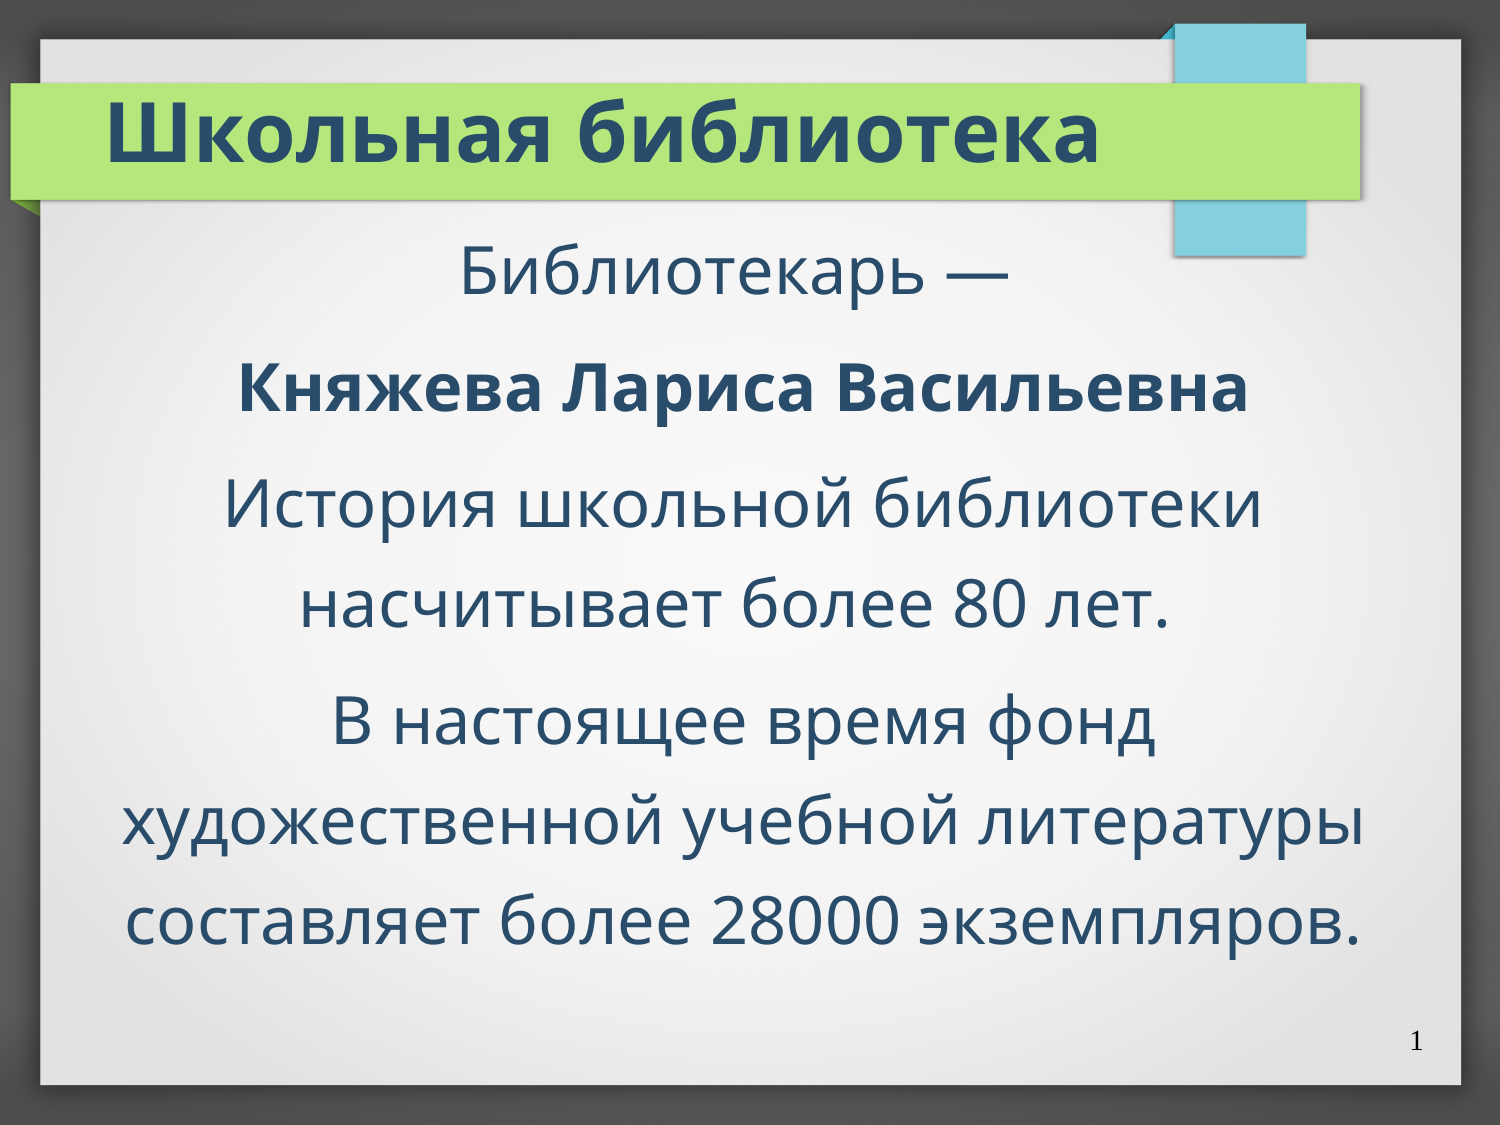

Школьная библиотека
Библиотекарь —
Княжева Лариса Васильевна
История школьной библиотеки насчитывает более 80 лет.
В настоящее время фонд художественной учебной литературы составляет более 28000 экземпляров.
1